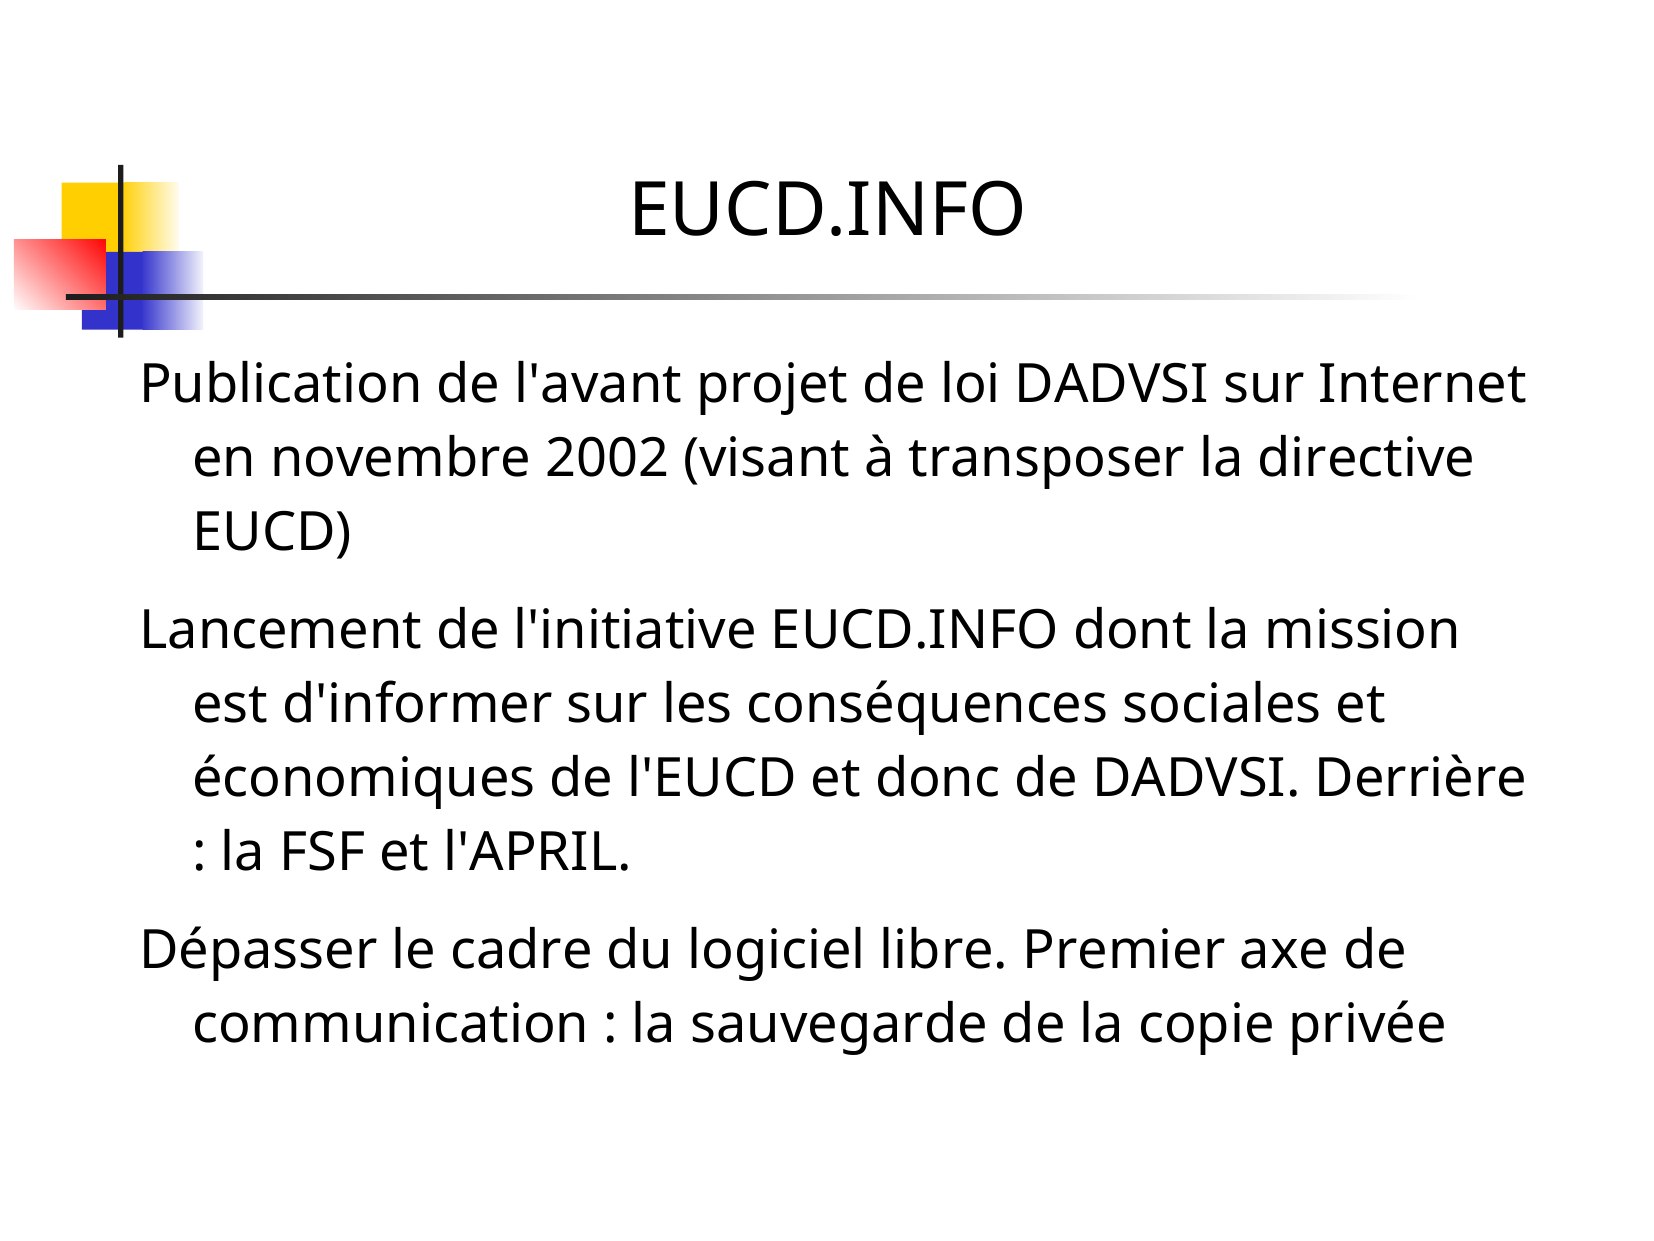

# EUCD.INFO
Publication de l'avant projet de loi DADVSI sur Internet en novembre 2002 (visant à transposer la directive EUCD)
Lancement de l'initiative EUCD.INFO dont la mission est d'informer sur les conséquences sociales et économiques de l'EUCD et donc de DADVSI. Derrière : la FSF et l'APRIL.
Dépasser le cadre du logiciel libre. Premier axe de communication : la sauvegarde de la copie privée